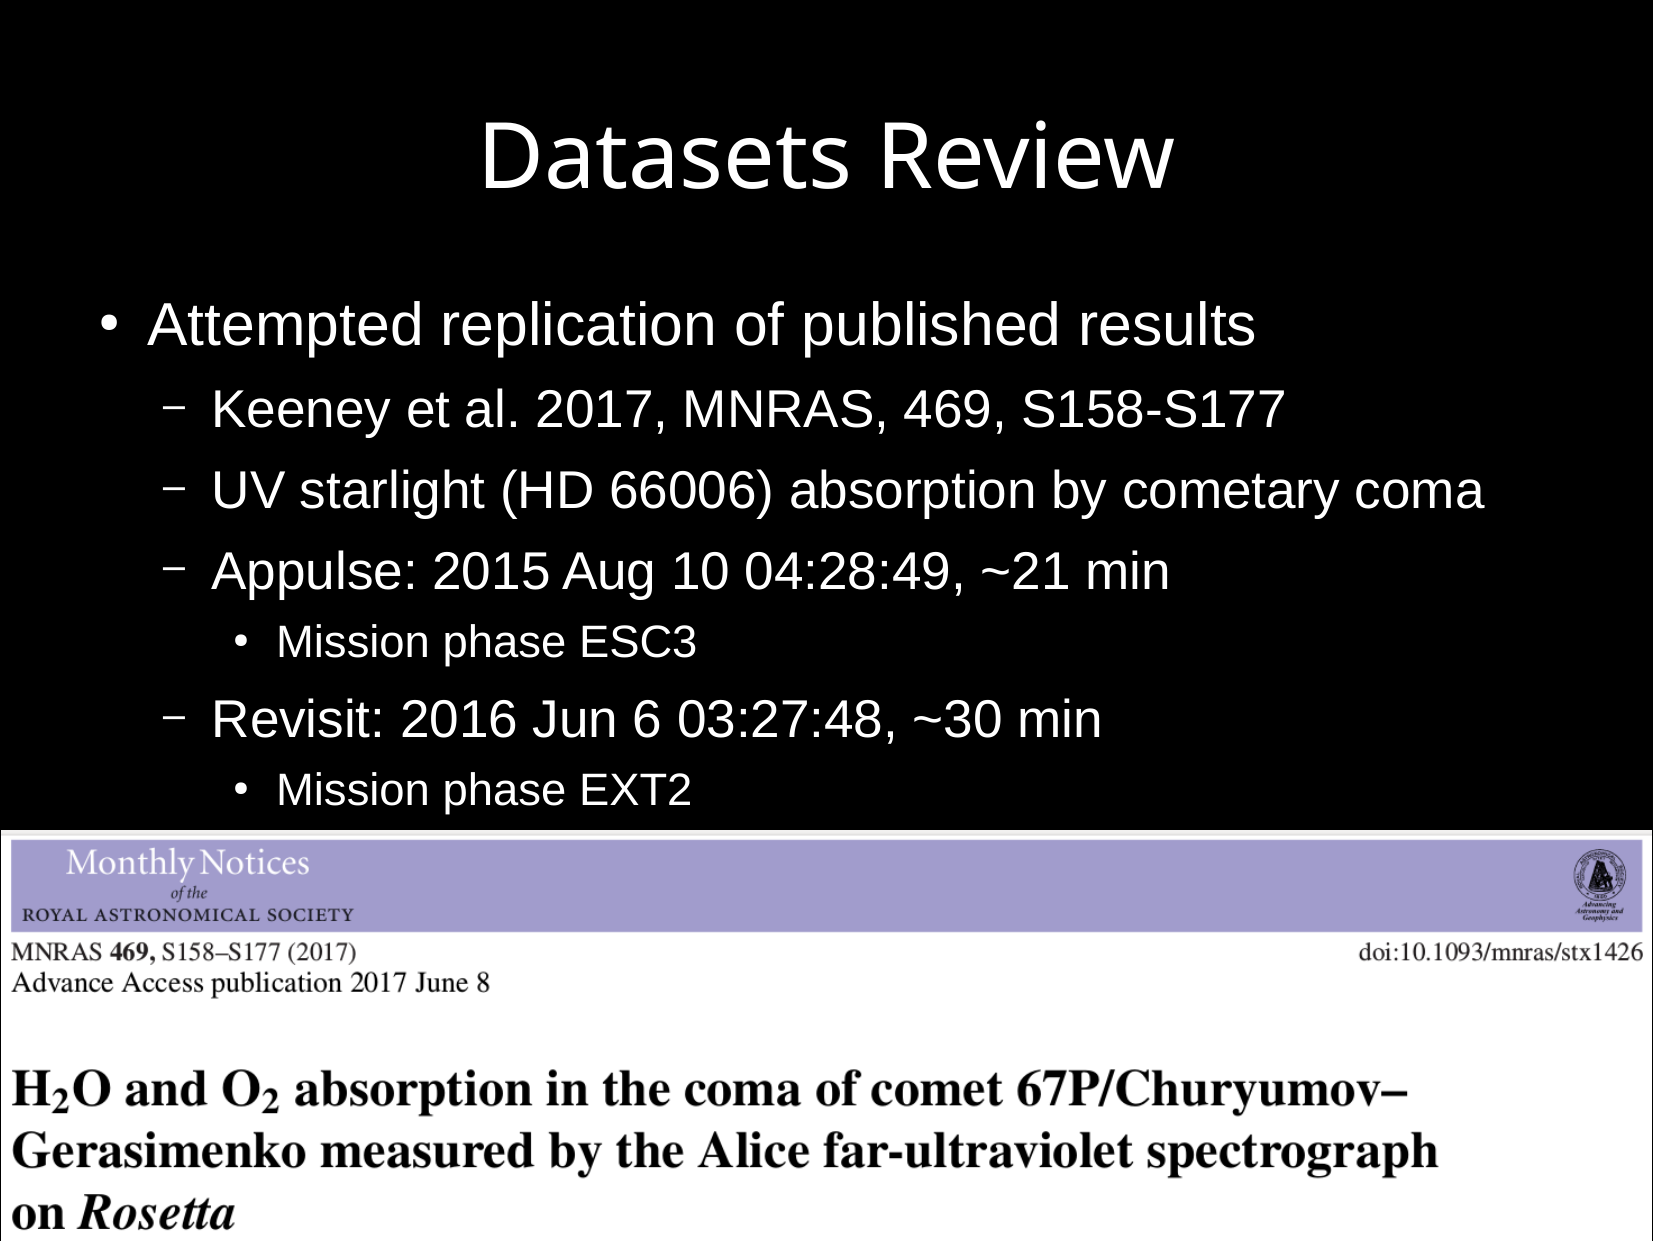

# Datasets Review
Attempted replication of published results
Keeney et al. 2017, MNRAS, 469, S158-S177
UV starlight (HD 66006) absorption by cometary coma
Appulse: 2015 Aug 10 04:28:49, ~21 min
Mission phase ESC3
Revisit: 2016 Jun 6 03:27:48, ~30 min
Mission phase EXT2